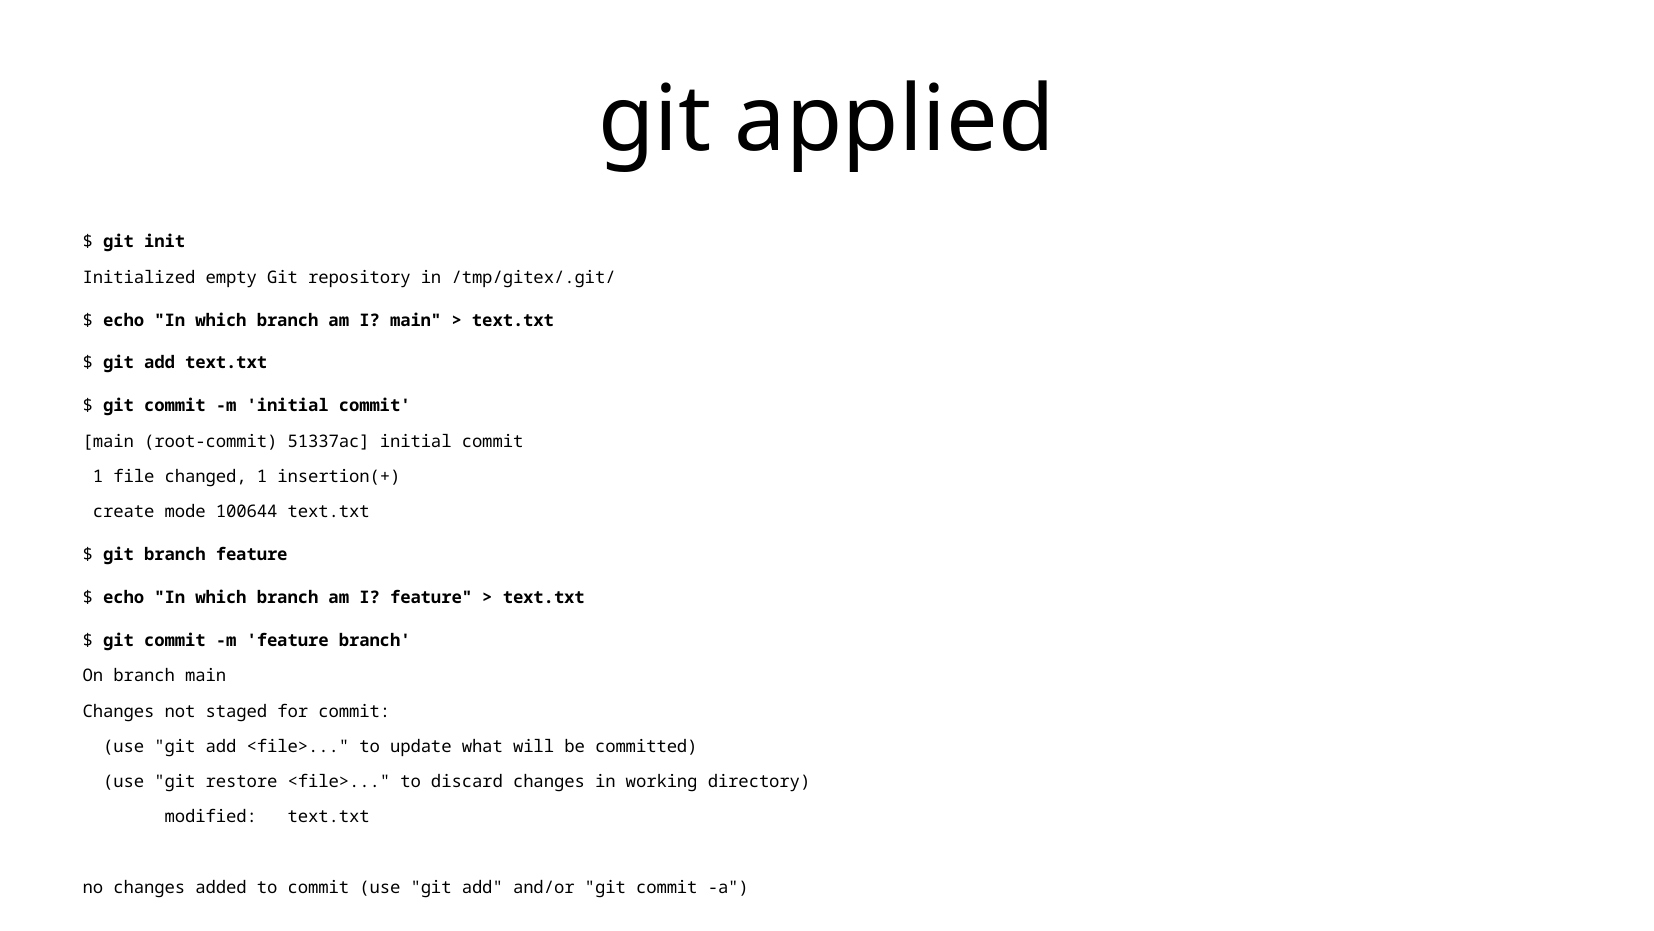

# git applied
$ git init
Initialized empty Git repository in /tmp/gitex/.git/
$ echo "In which branch am I? main" > text.txt
$ git add text.txt
$ git commit -m 'initial commit'
[main (root-commit) 51337ac] initial commit
 1 file changed, 1 insertion(+)
 create mode 100644 text.txt
$ git branch feature
$ echo "In which branch am I? feature" > text.txt
$ git commit -m 'feature branch'
On branch main
Changes not staged for commit:
 (use "git add <file>..." to update what will be committed)
 (use "git restore <file>..." to discard changes in working directory)
 modified: text.txt
no changes added to commit (use "git add" and/or "git commit -a")